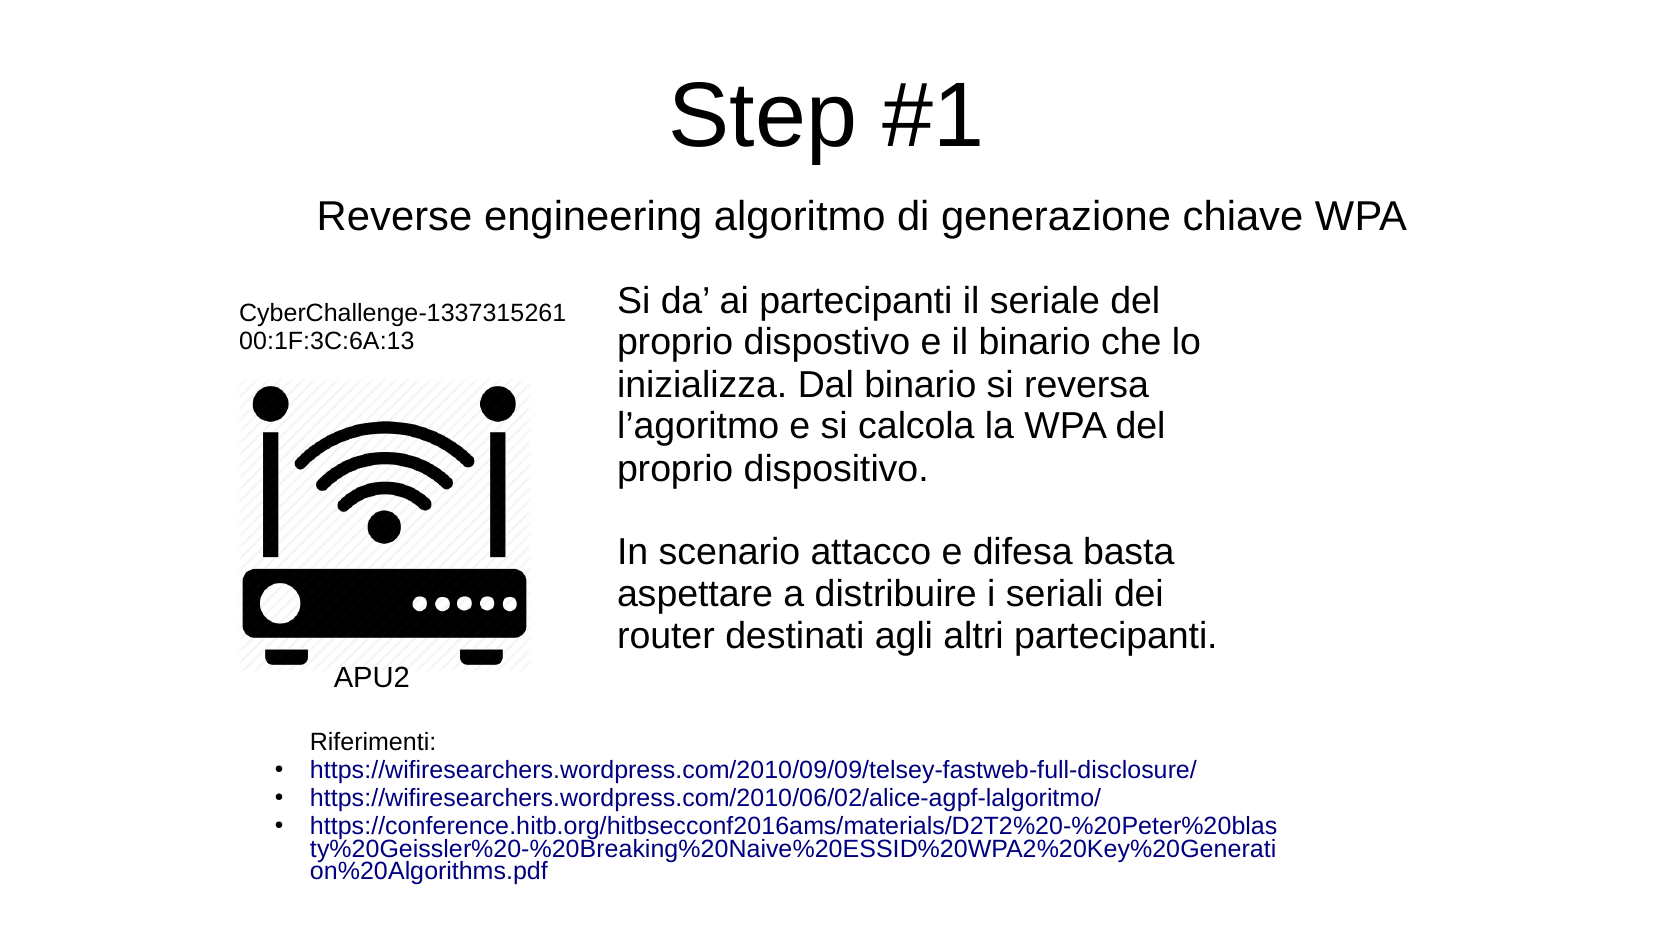

# Step #1
Reverse engineering algoritmo di generazione chiave WPA
Si da’ ai partecipanti il seriale del proprio dispostivo e il binario che lo inizializza. Dal binario si reversa l’agoritmo e si calcola la WPA del proprio dispositivo.
In scenario attacco e difesa basta aspettare a distribuire i seriali dei router destinati agli altri partecipanti.
CyberChallenge-1337315261
00:1F:3C:6A:13
APU2
Riferimenti:
https://wifiresearchers.wordpress.com/2010/09/09/telsey-fastweb-full-disclosure/
https://wifiresearchers.wordpress.com/2010/06/02/alice-agpf-lalgoritmo/
https://conference.hitb.org/hitbsecconf2016ams/materials/D2T2%20-%20Peter%20blasty%20Geissler%20-%20Breaking%20Naive%20ESSID%20WPA2%20Key%20Generation%20Algorithms.pdf